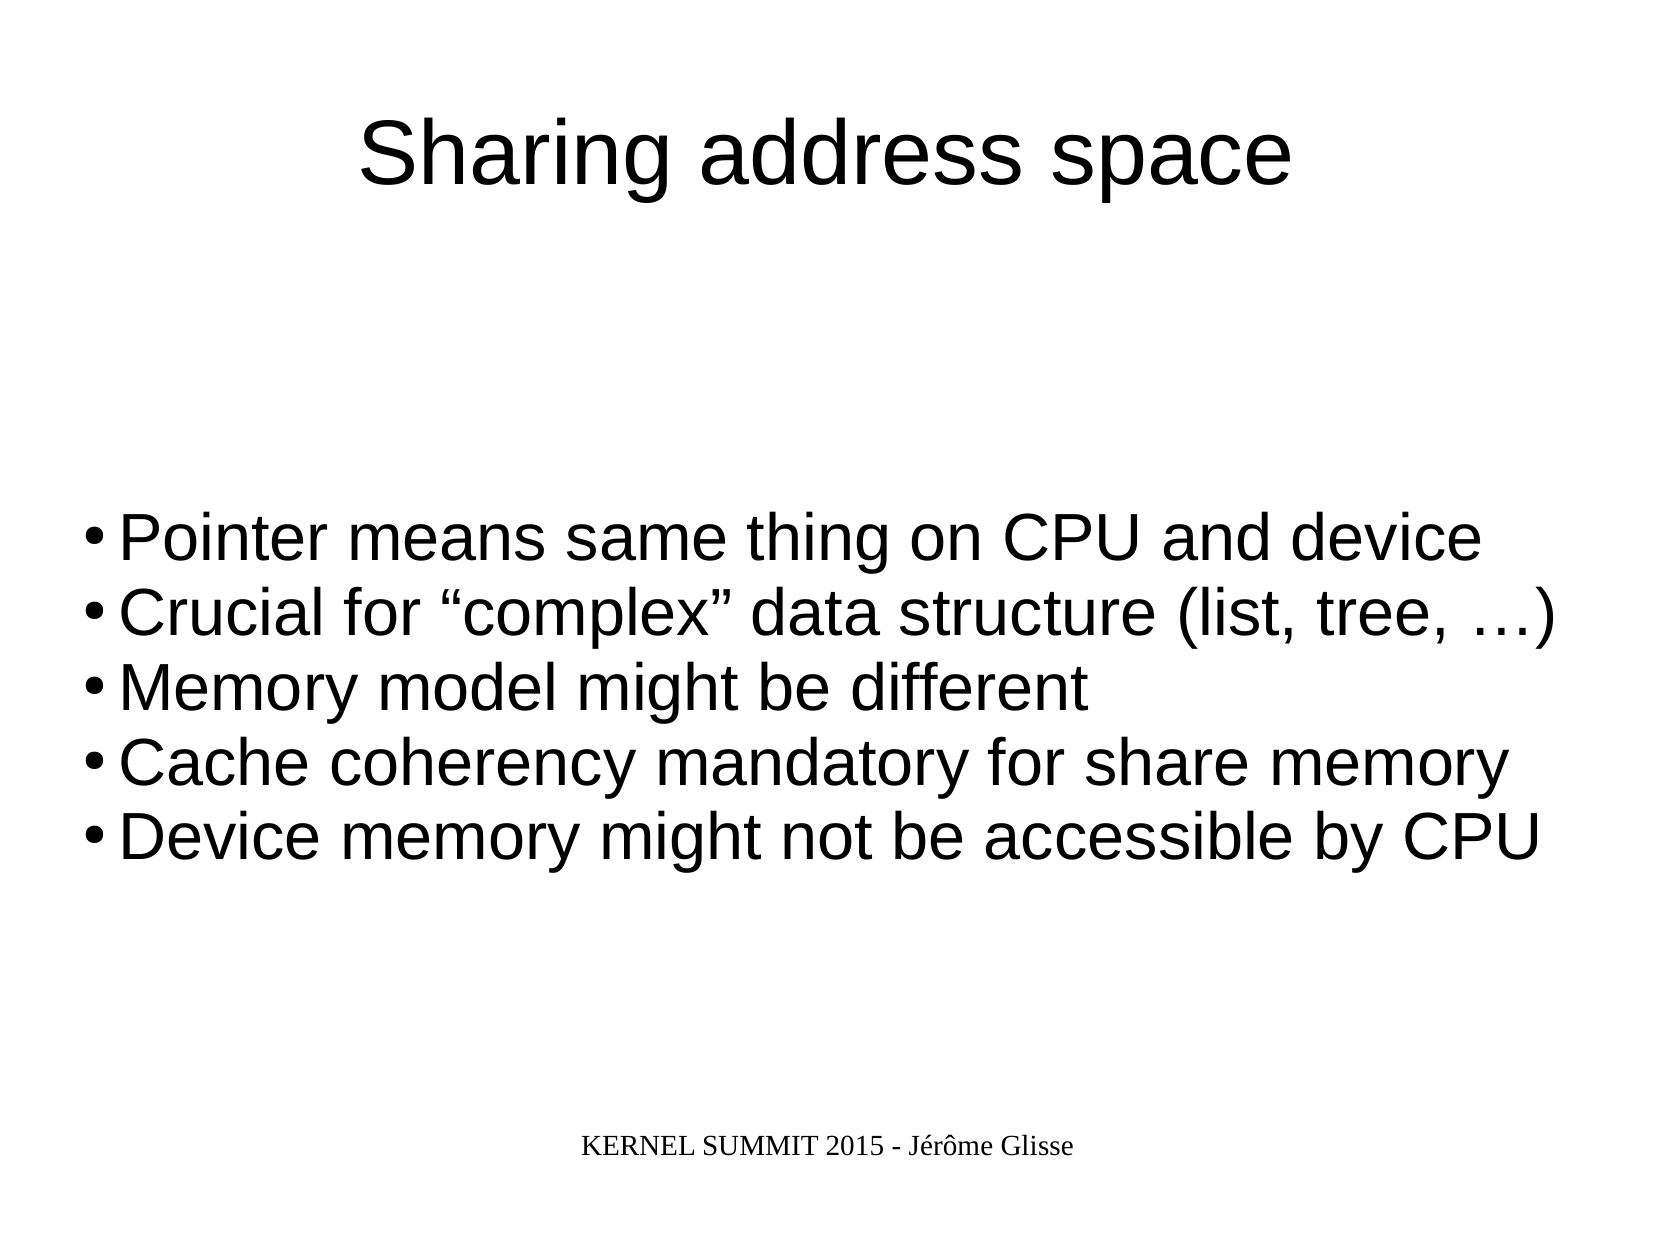

# Sharing address space
Pointer means same thing on CPU and device
Crucial for “complex” data structure (list, tree, …)
Memory model might be different
Cache coherency mandatory for share memory
Device memory might not be accessible by CPU
KERNEL SUMMIT 2015 - Jérôme Glisse